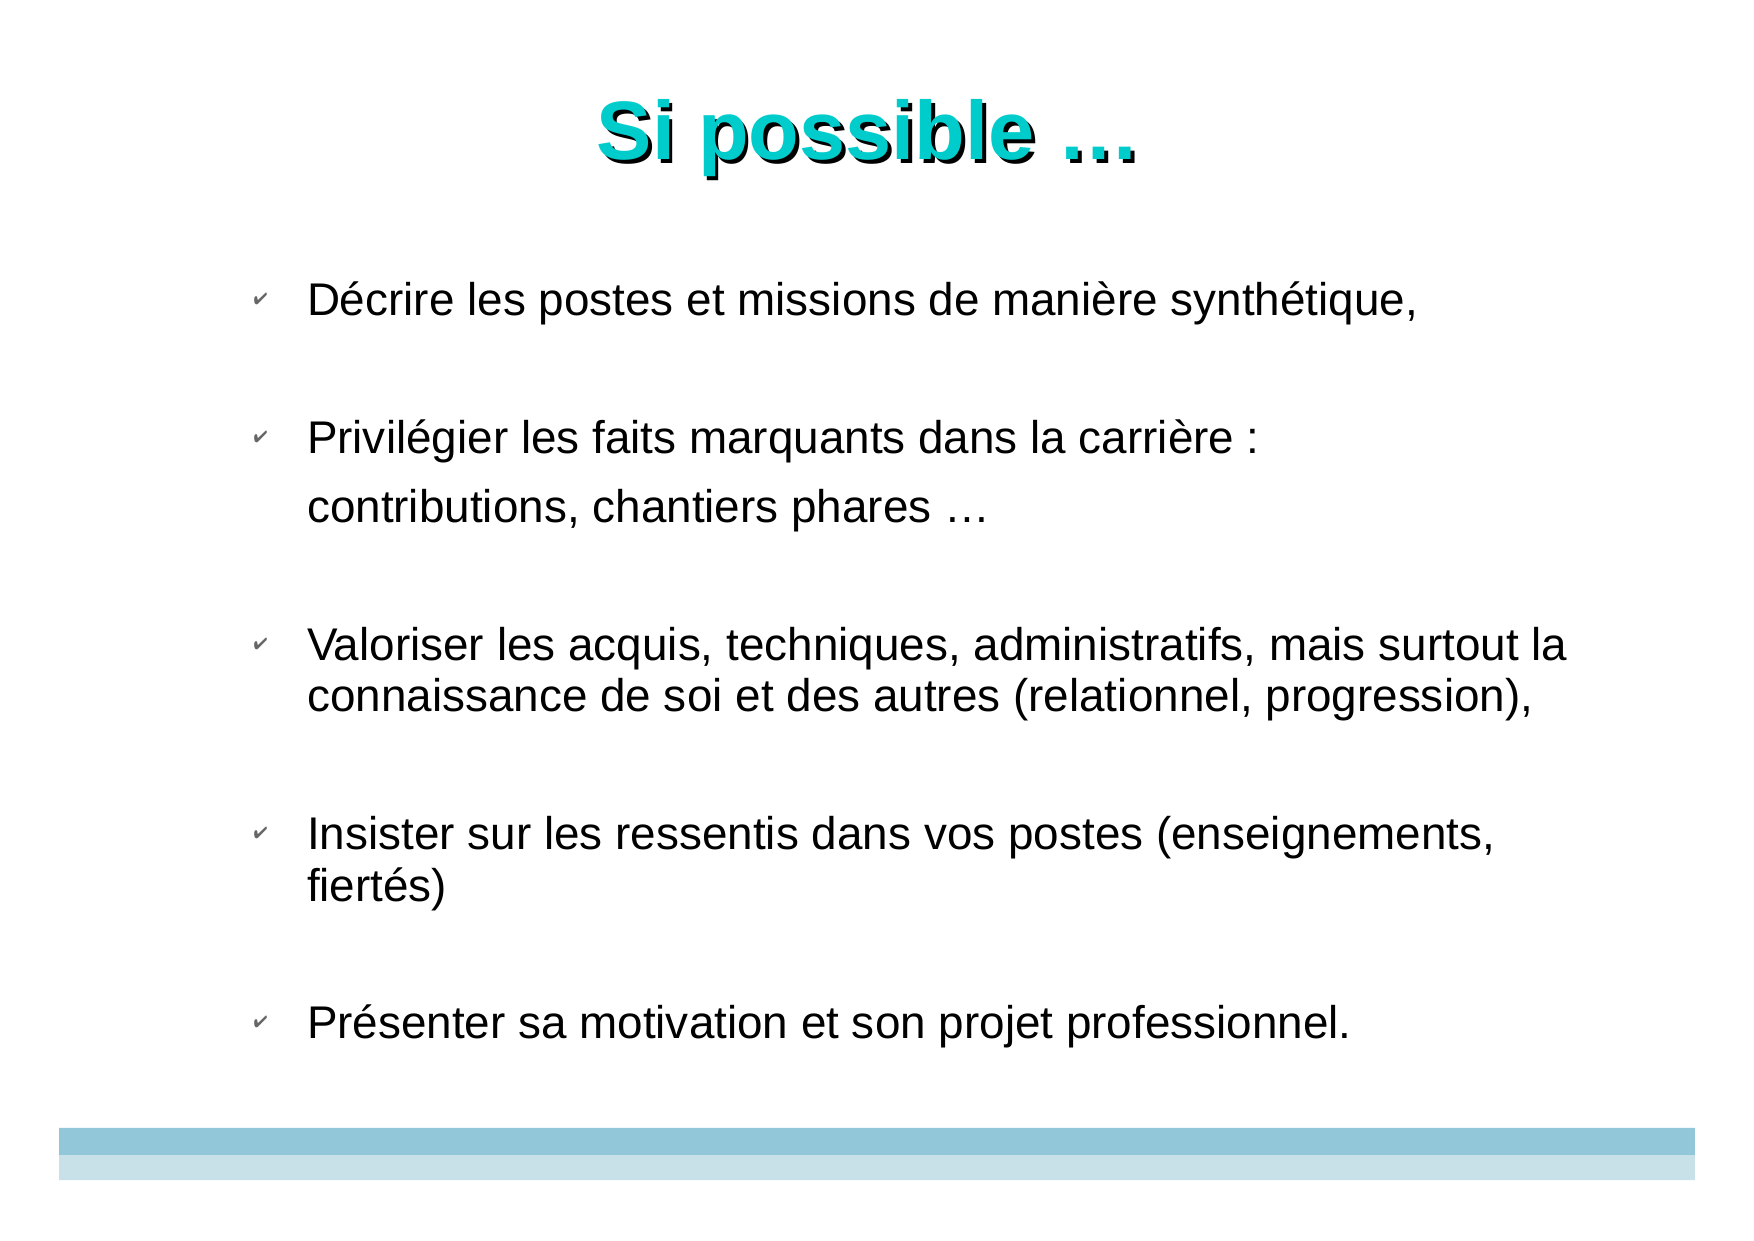

# Si possible …
Décrire les postes et missions de manière synthétique,
Privilégier les faits marquants dans la carrière :
contributions, chantiers phares …
Valoriser les acquis, techniques, administratifs, mais surtout la connaissance de soi et des autres (relationnel, progression),
Insister sur les ressentis dans vos postes (enseignements, fiertés)
Présenter sa motivation et son projet professionnel.